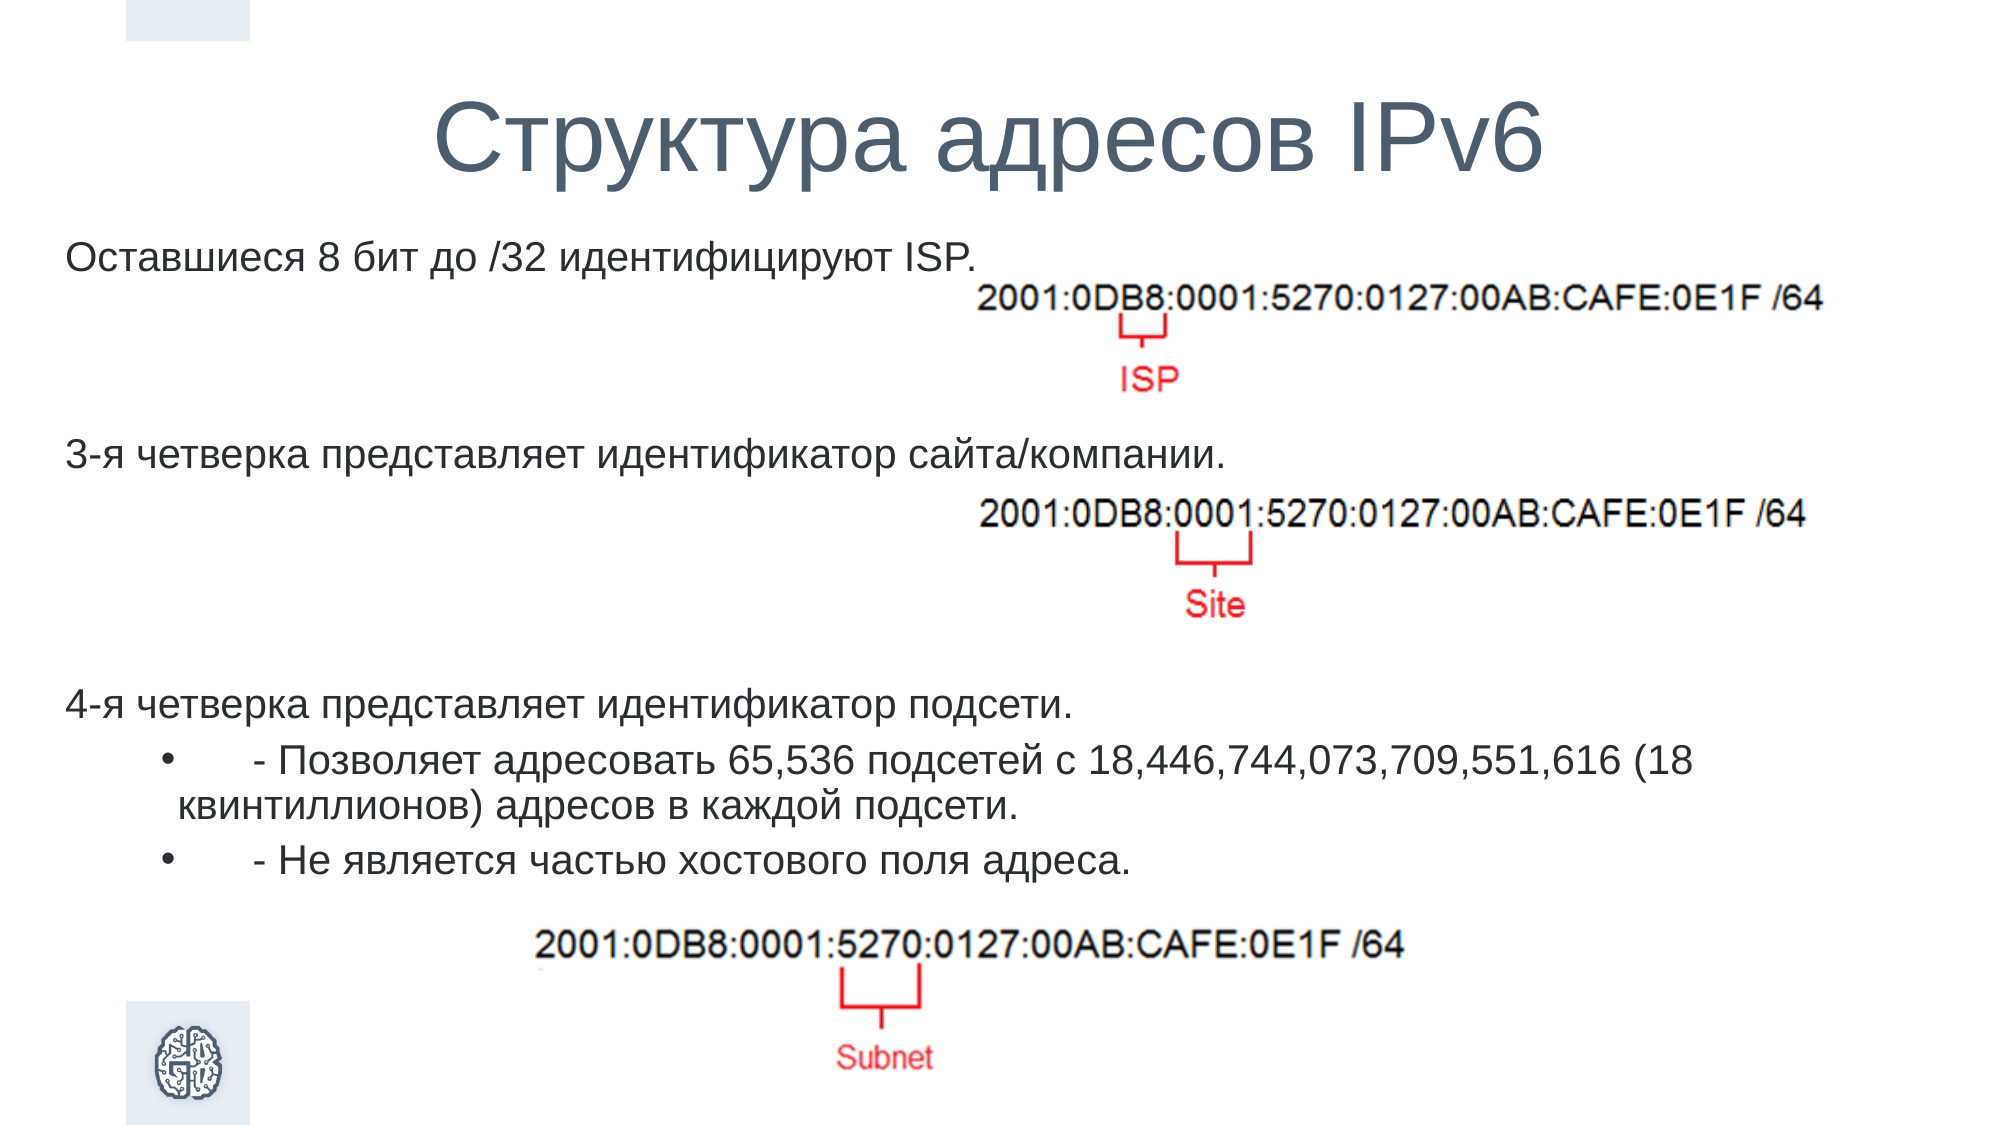

# Структура адресов IPv6
Оставшиеся 8 бит до /32 идентифицируют ISP.
3-я четверка представляет идентификатор сайта/компании.
4-я четверка представляет идентификатор подсети.
	- Позволяет адресовать 65,536 подсетей с 18,446,744,073,709,551,616 (18 квинтиллионов) адресов в каждой подсети.
	- Не является частью хостового поля адреса.